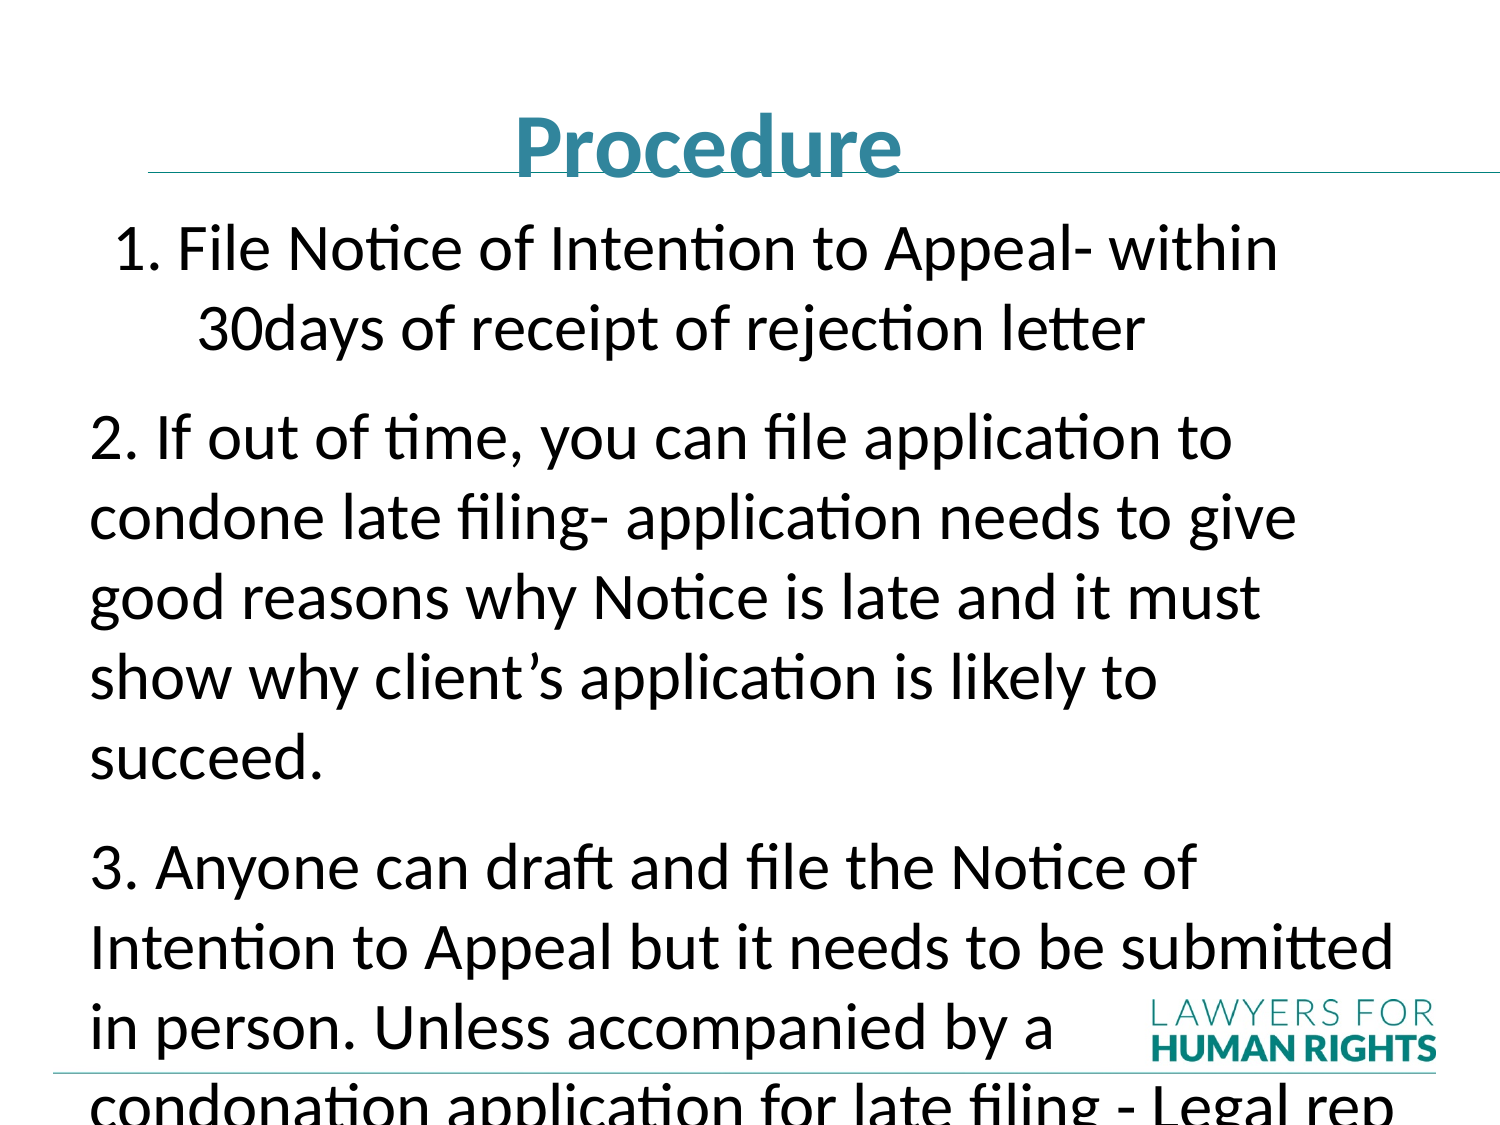

# Procedure
1. File Notice of Intention to Appeal- within 30days of receipt of rejection letter
2. If out of time, you can file application to condone late filing- application needs to give good reasons why Notice is late and it must show why client’s application is likely to succeed.
3. Anyone can draft and file the Notice of Intention to Appeal but it needs to be submitted in person. Unless accompanied by a condonation application for late filing - Legal rep can submit both docs by fax to RAB and RRO.